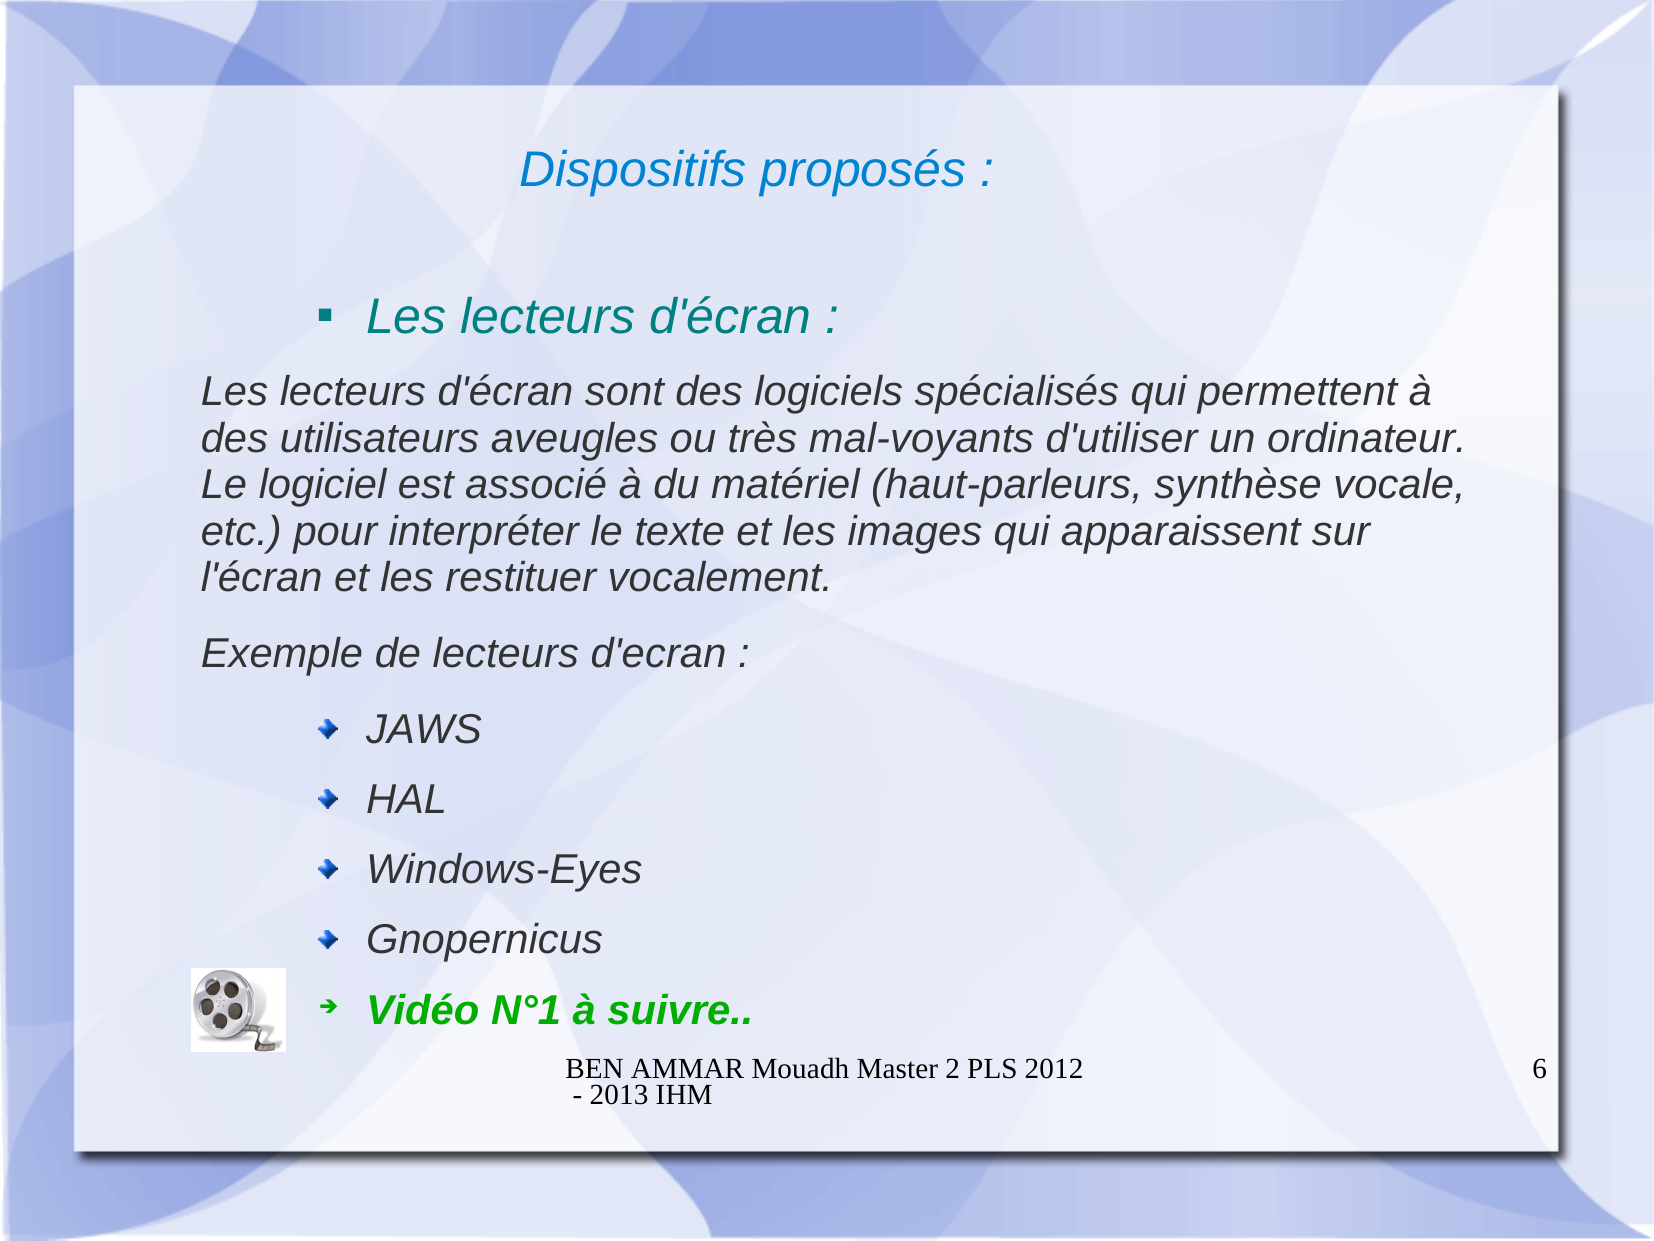

# Dispositifs proposés :
Les lecteurs d'écran :
Les lecteurs d'écran sont des logiciels spécialisés qui permettent à des utilisateurs aveugles ou très mal-voyants d'utiliser un ordinateur. Le logiciel est associé à du matériel (haut-parleurs, synthèse vocale, etc.) pour interpréter le texte et les images qui apparaissent sur l'écran et les restituer vocalement.
Exemple de lecteurs d'ecran :
JAWS
HAL
Windows-Eyes
Gnopernicus
Vidéo N°1 à suivre..
BEN AMMAR Mouadh Master 2 PLS 2012 - 2013 IHM
6